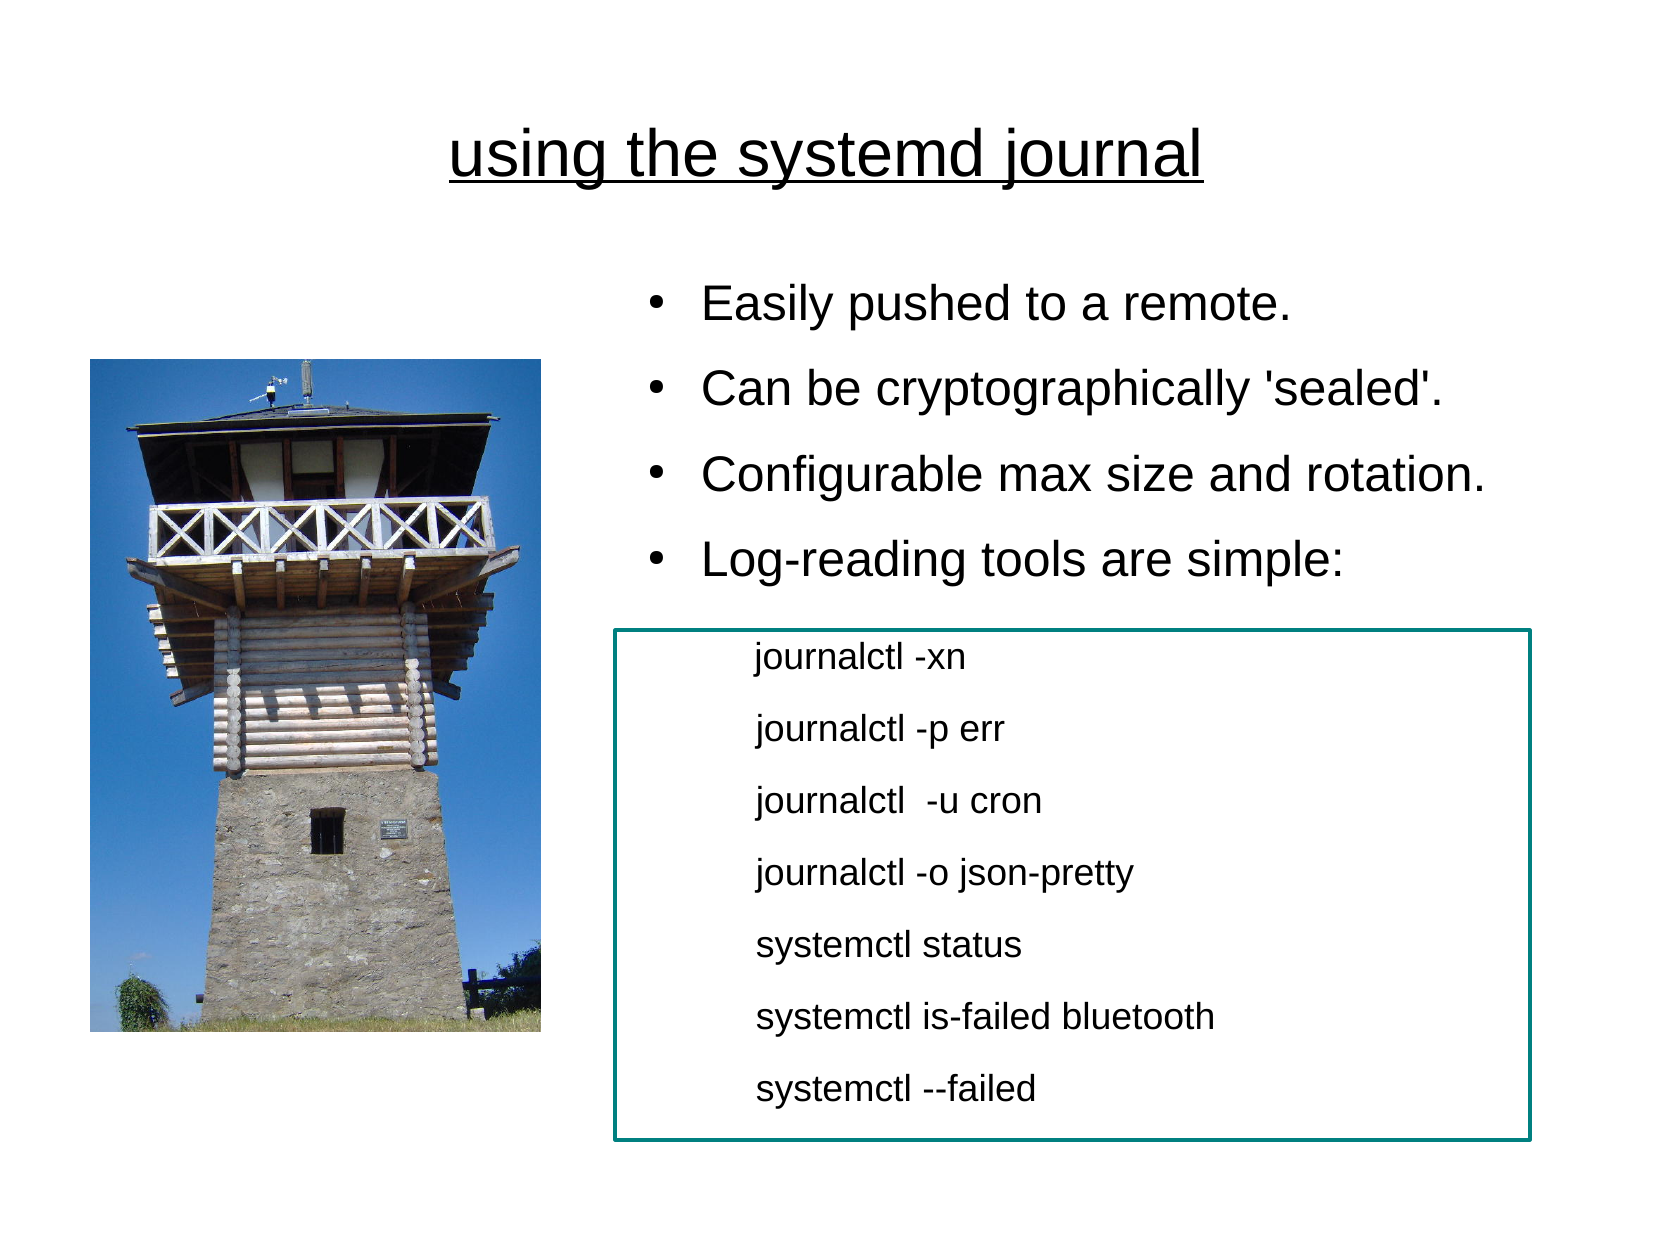

# using the systemd journal
Easily pushed to a remote.
Can be cryptographically 'sealed'.
Configurable max size and rotation.
Log-reading tools are simple:
 journalctl -xn
	journalctl -p err
	journalctl -u cron
	journalctl -o json-pretty
	systemctl status
	systemctl is-failed bluetooth
	systemctl --failed